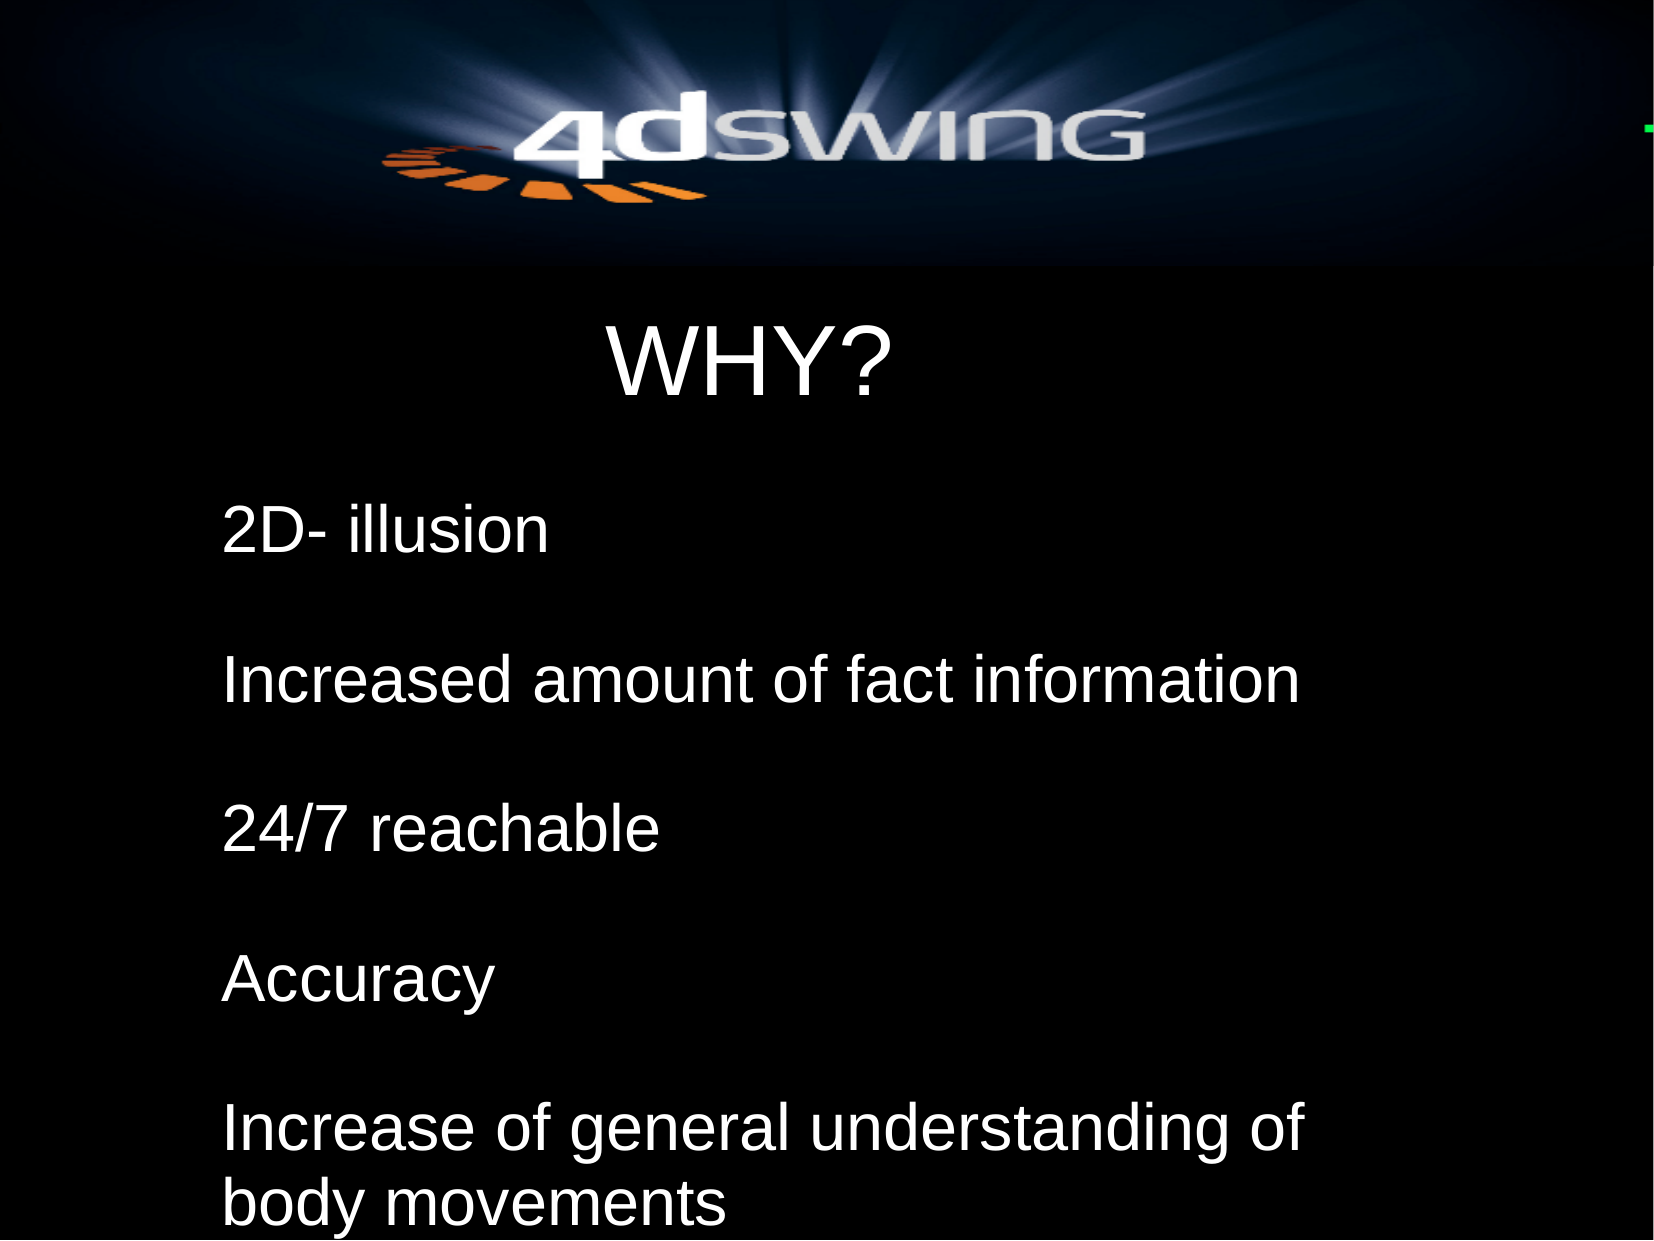

WHY?
2D- illusion
Increased amount of fact information
24/7 reachable
Accuracy
Increase of general understanding of body movements